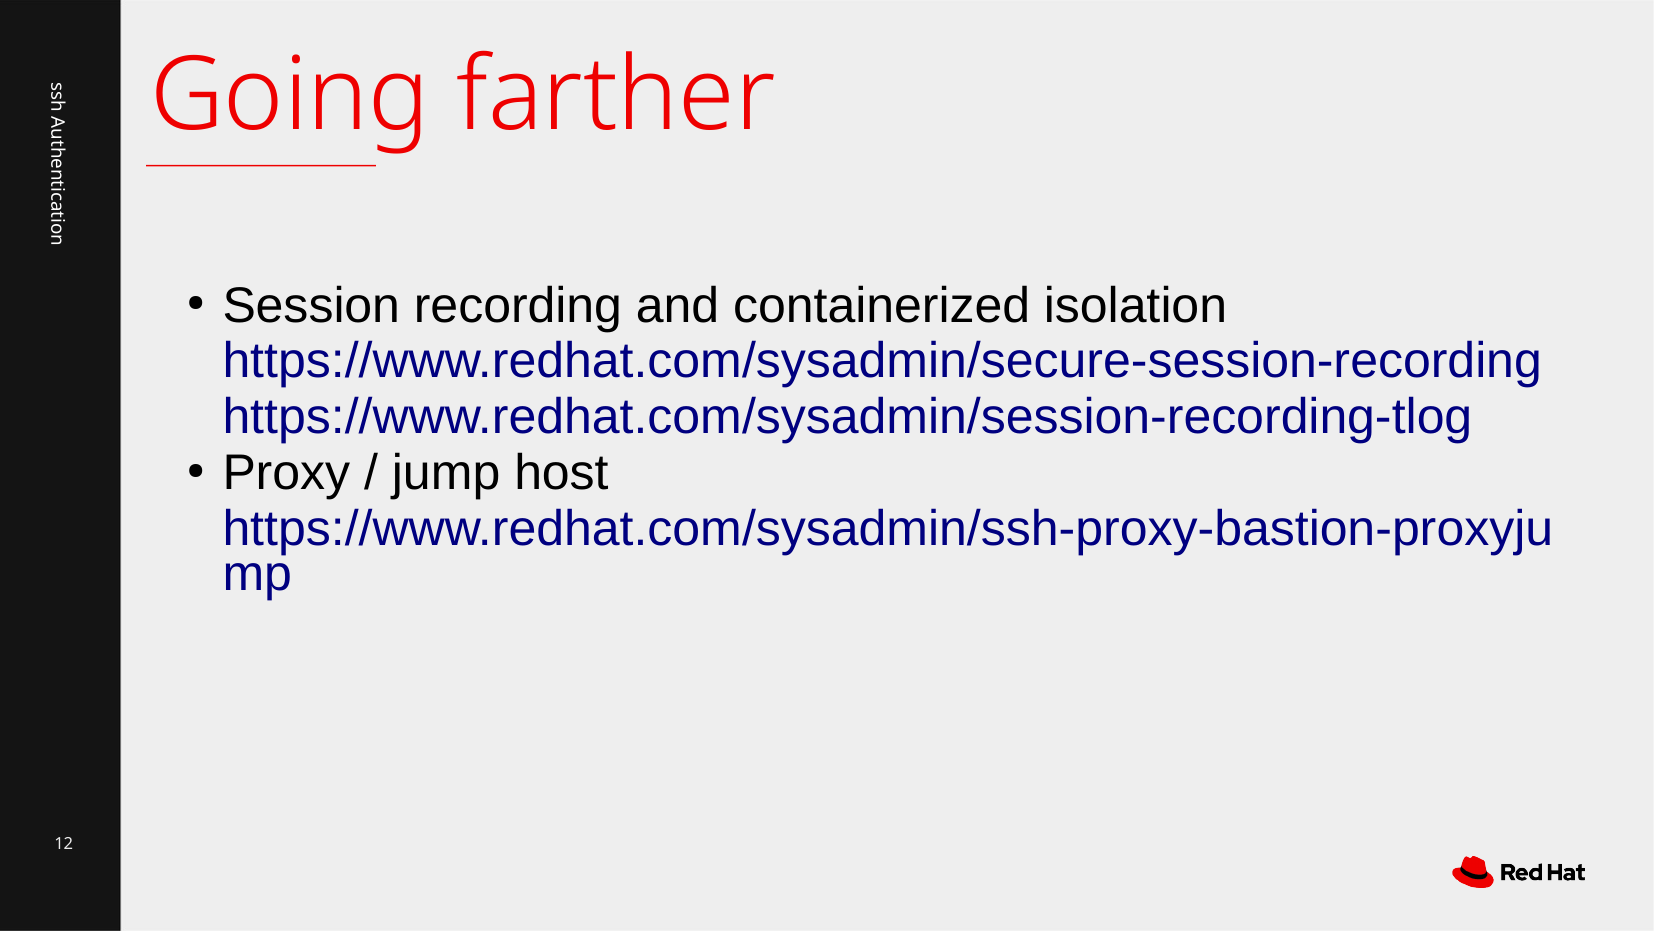

Going farther
Session recording and containerized isolationhttps://www.redhat.com/sysadmin/secure-session-recordinghttps://www.redhat.com/sysadmin/session-recording-tlog
Proxy / jump hosthttps://www.redhat.com/sysadmin/ssh-proxy-bastion-proxyjump
ssh Authentication
12
# OPTIONAL SECTION MARKER OR TITLE